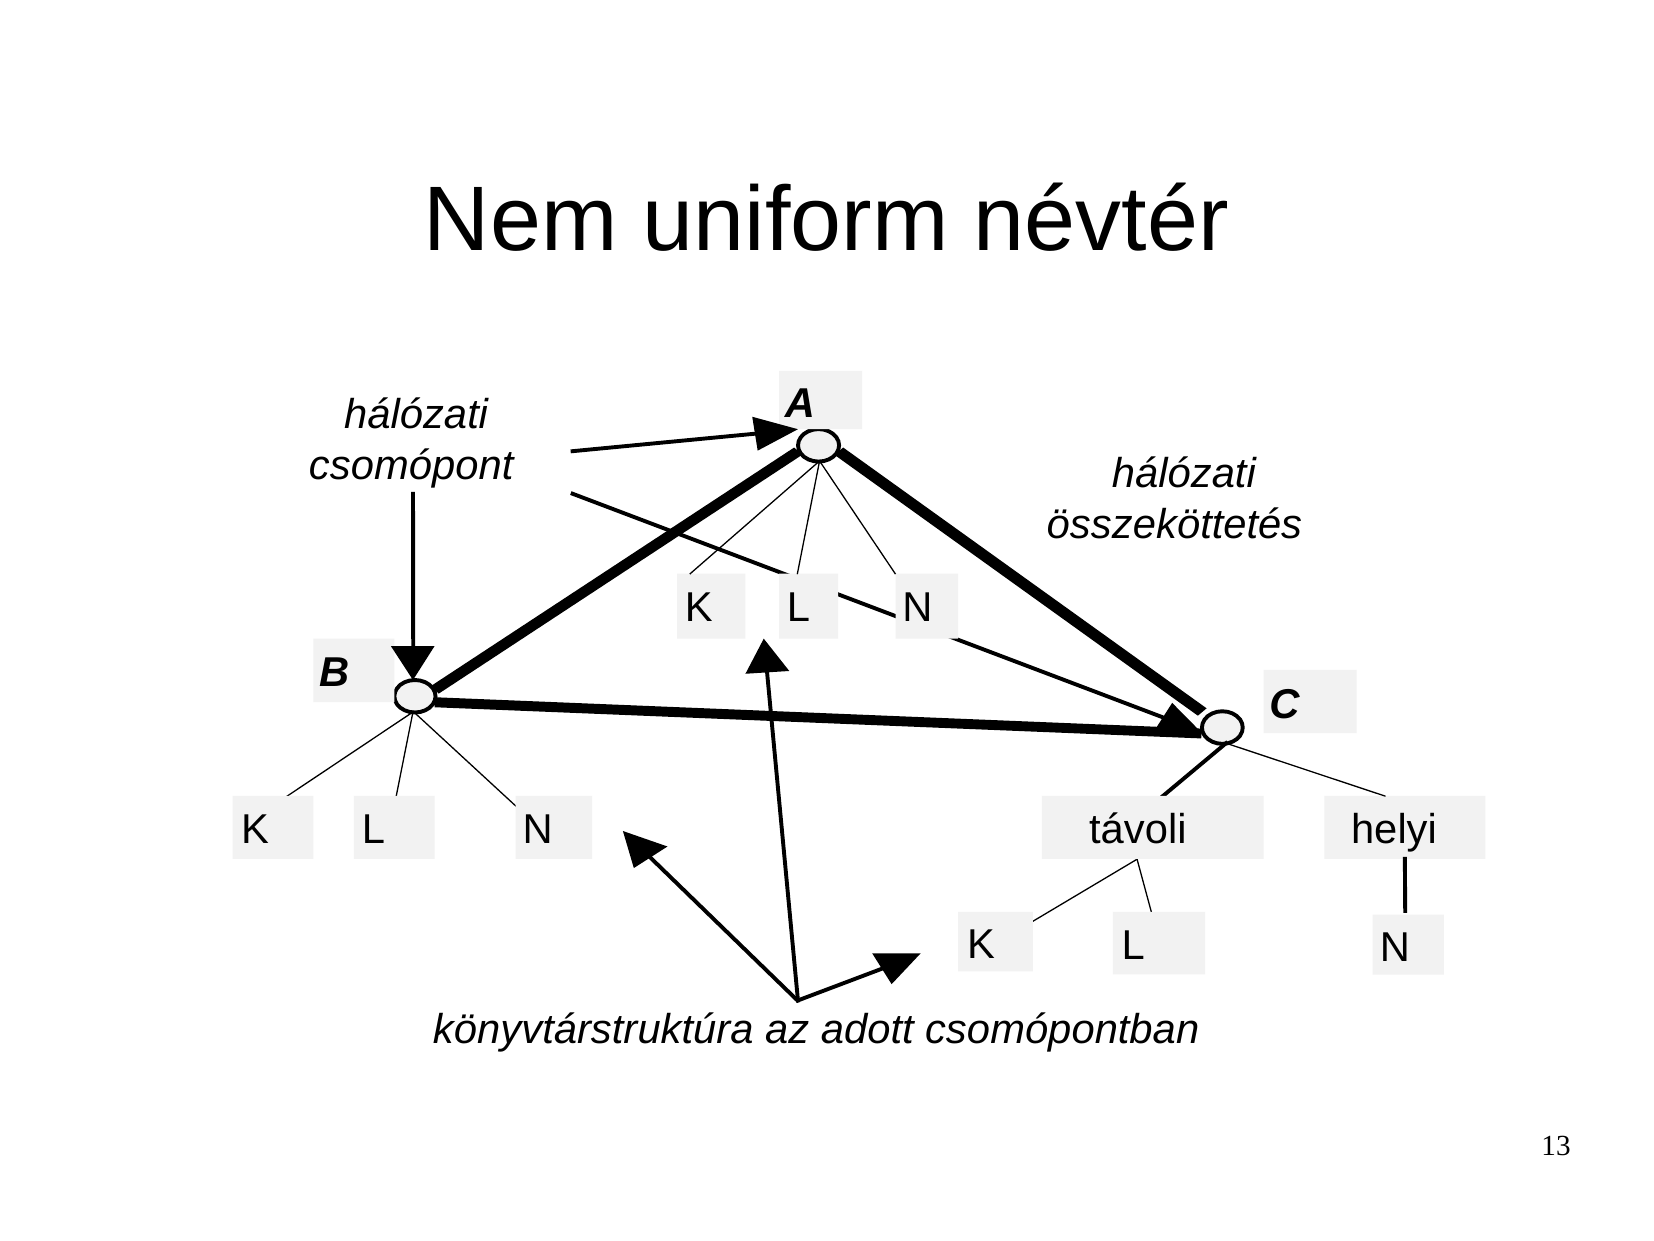

# Nem uniform névtér
A
hálózati
csomópont
hálózati
összeköttetés
K
L
N
B
C
K
L
N
távoli
helyi
K
L
N
könyvtárstruktúra az adott csomópontban
13